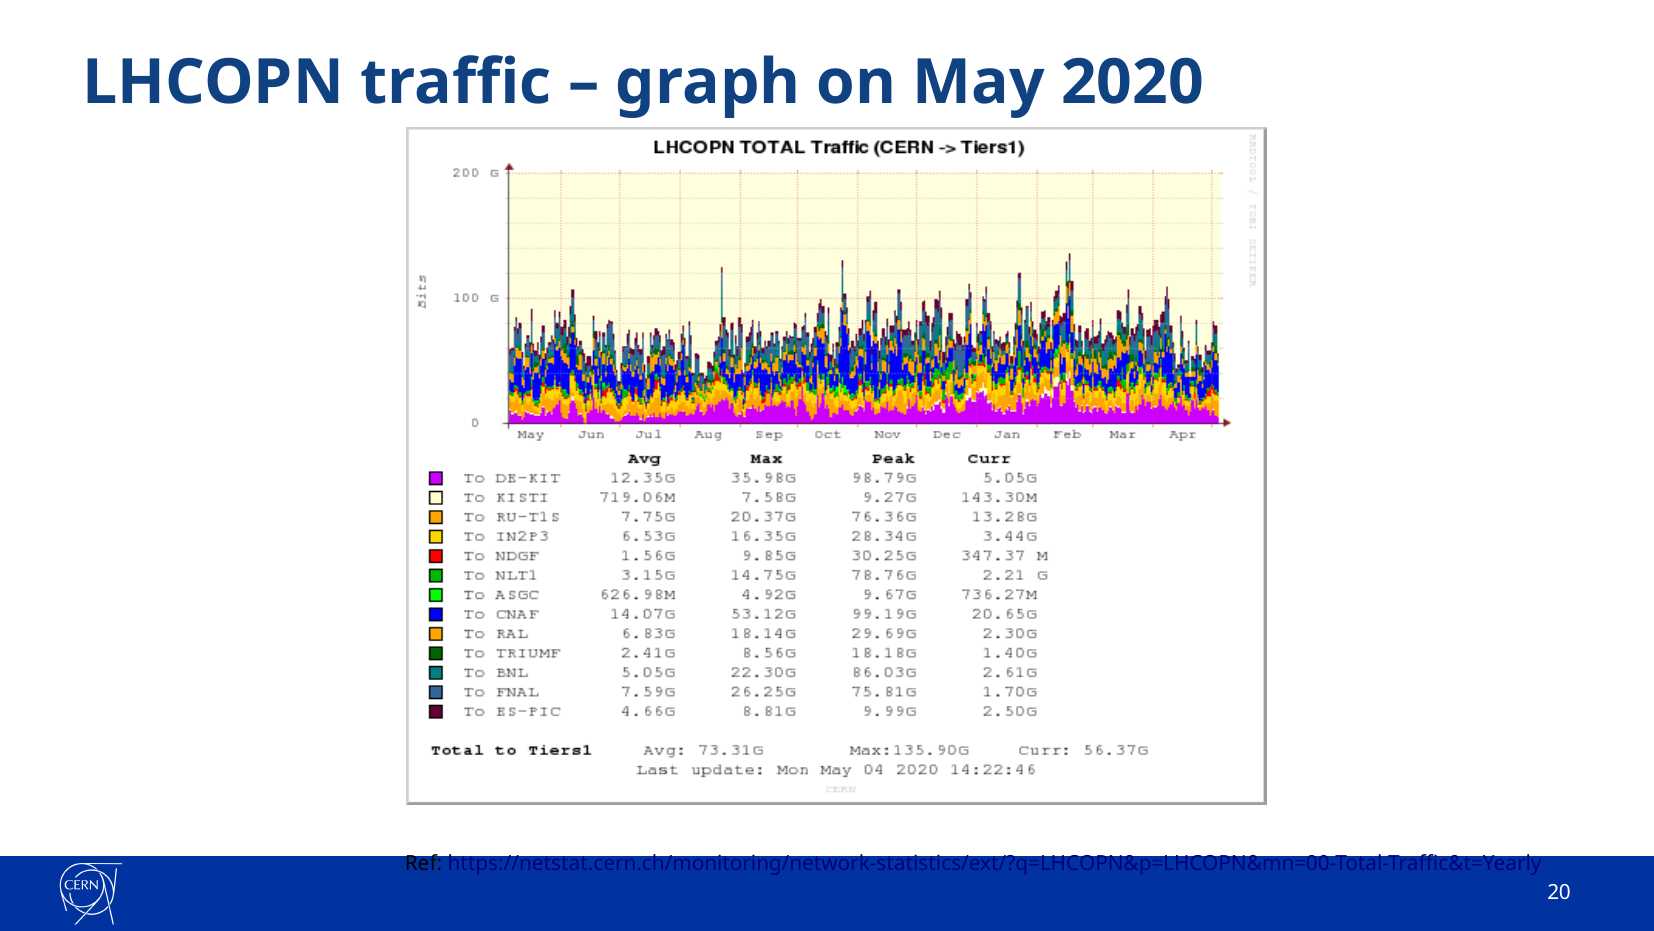

# LHCOPN traffic – graph on May 2020
Ref: https://netstat.cern.ch/monitoring/network-statistics/ext/?q=LHCOPN&p=LHCOPN&mn=00-Total-Traffic&t=Yearly
20